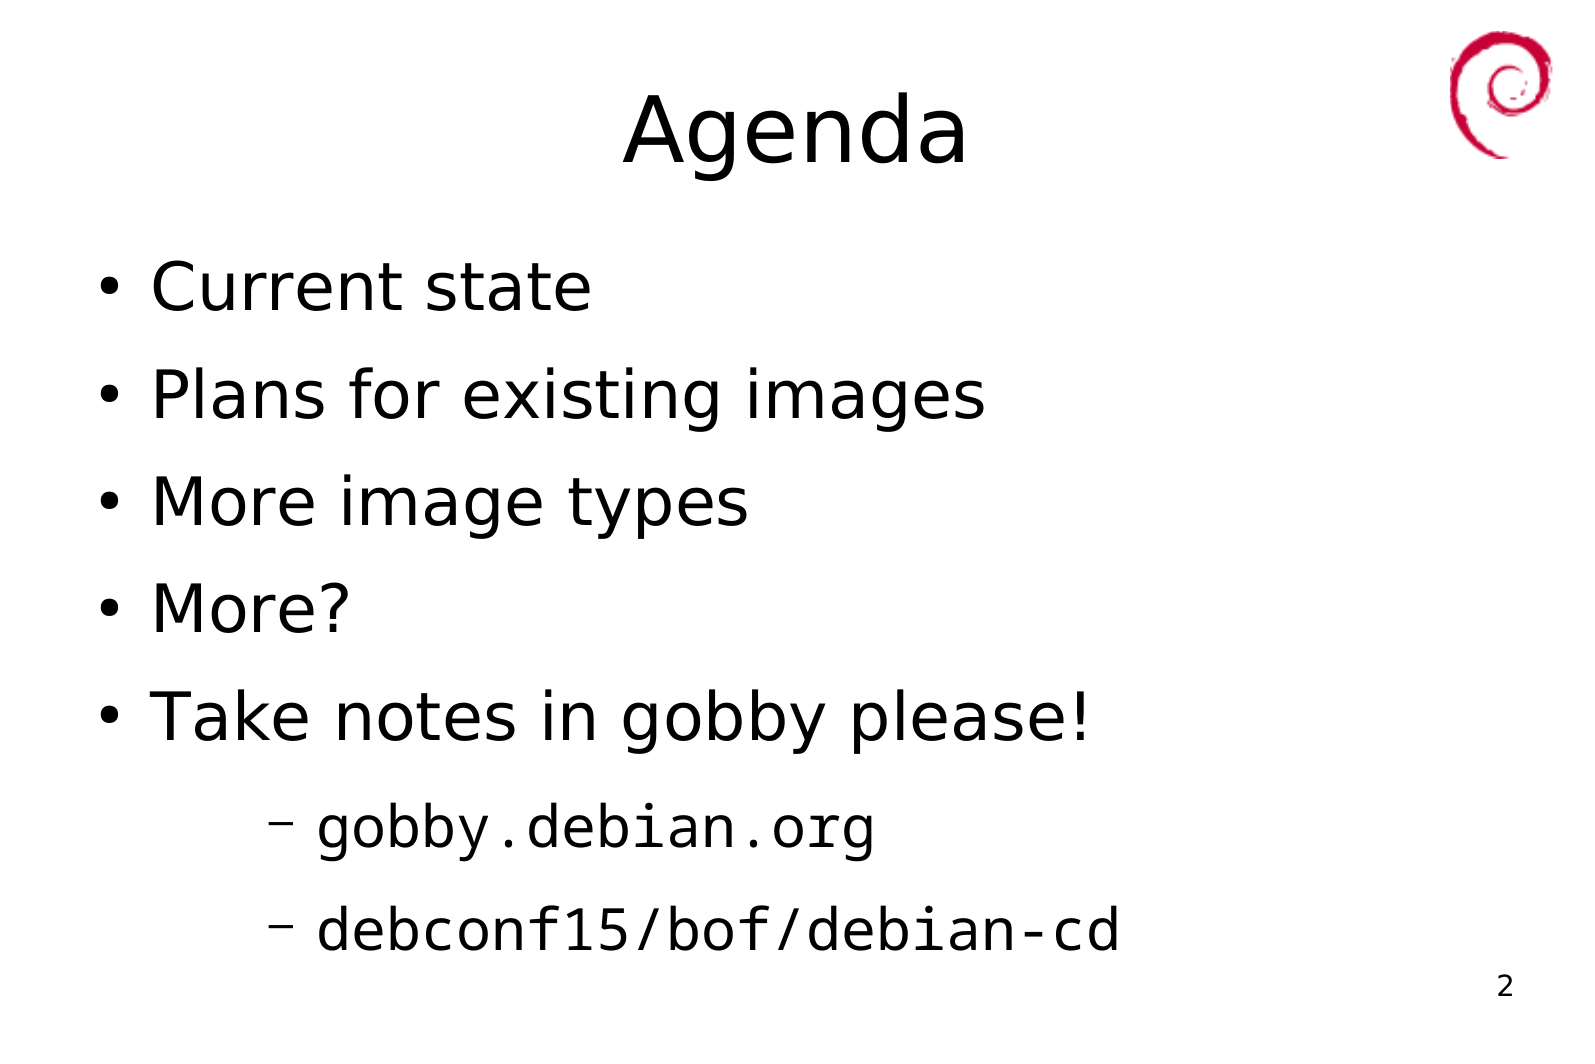

# Agenda
Current state
Plans for existing images
More image types
More?
Take notes in gobby please!
gobby.debian.org
debconf15/bof/debian-cd
2